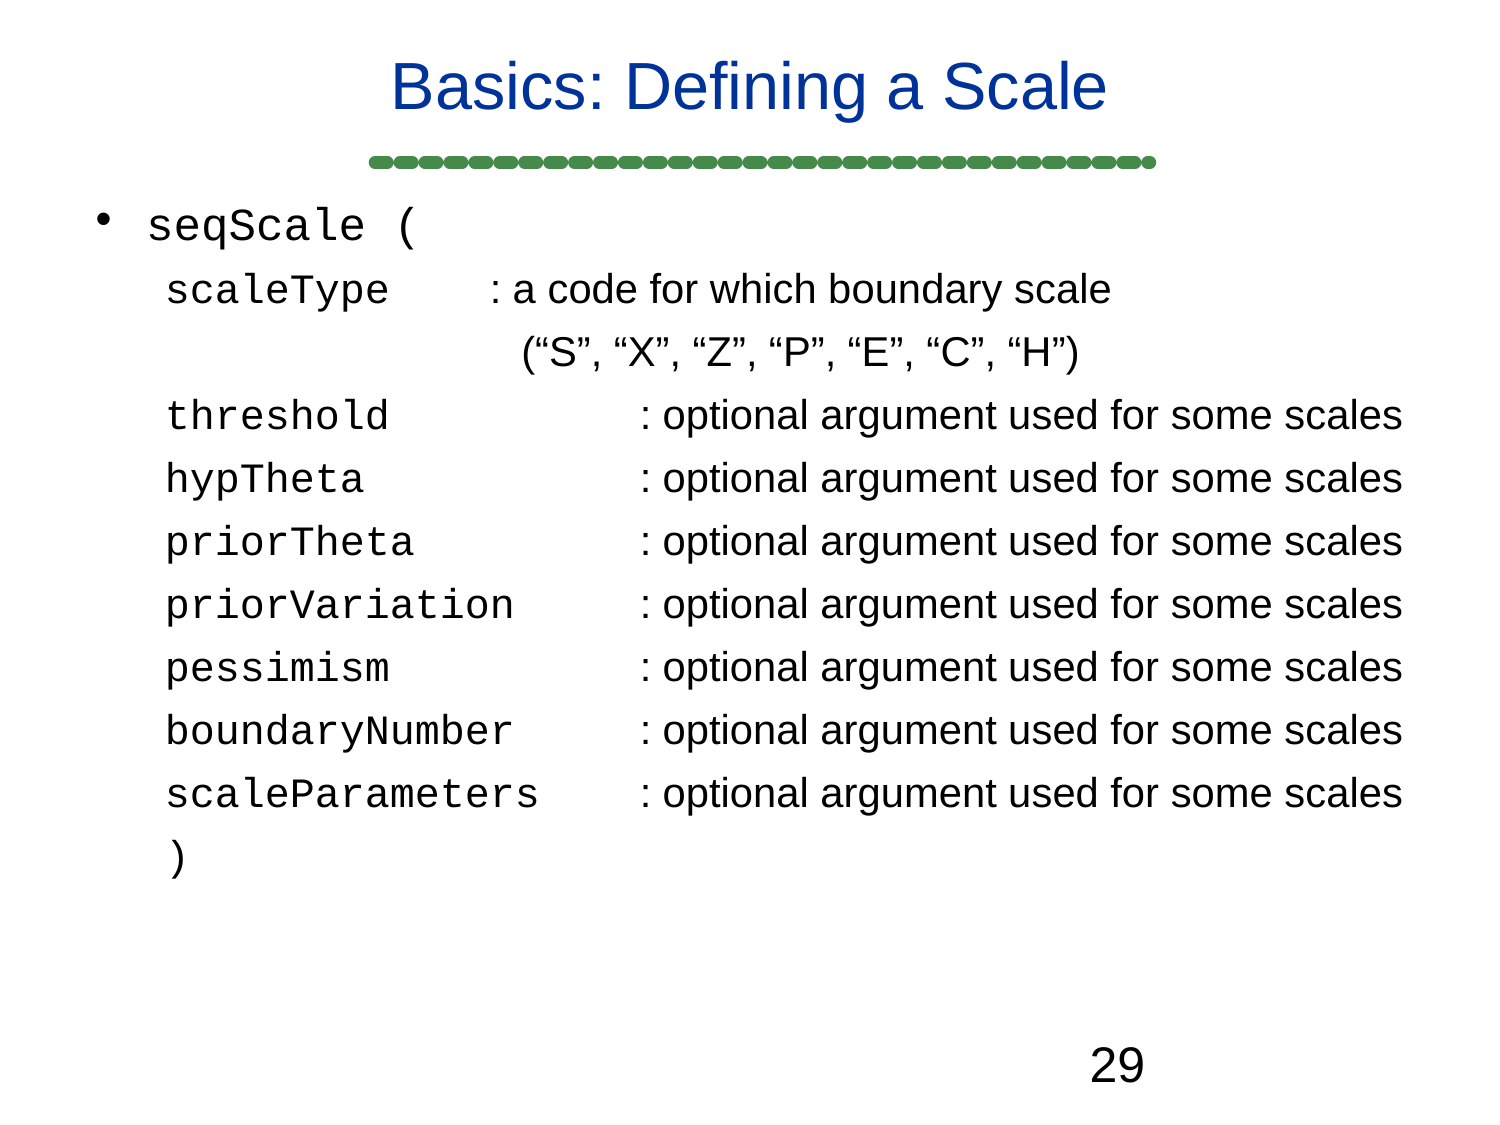

# Basics: Defining a Scale
seqScale (
scaleType : a code for which boundary scale
 (“S”, “X”, “Z”, “P”, “E”, “C”, “H”)
threshold : optional argument used for some scales
hypTheta : optional argument used for some scales
priorTheta : optional argument used for some scales
priorVariation : optional argument used for some scales
pessimism : optional argument used for some scales
boundaryNumber : optional argument used for some scales
scaleParameters : optional argument used for some scales
)
29